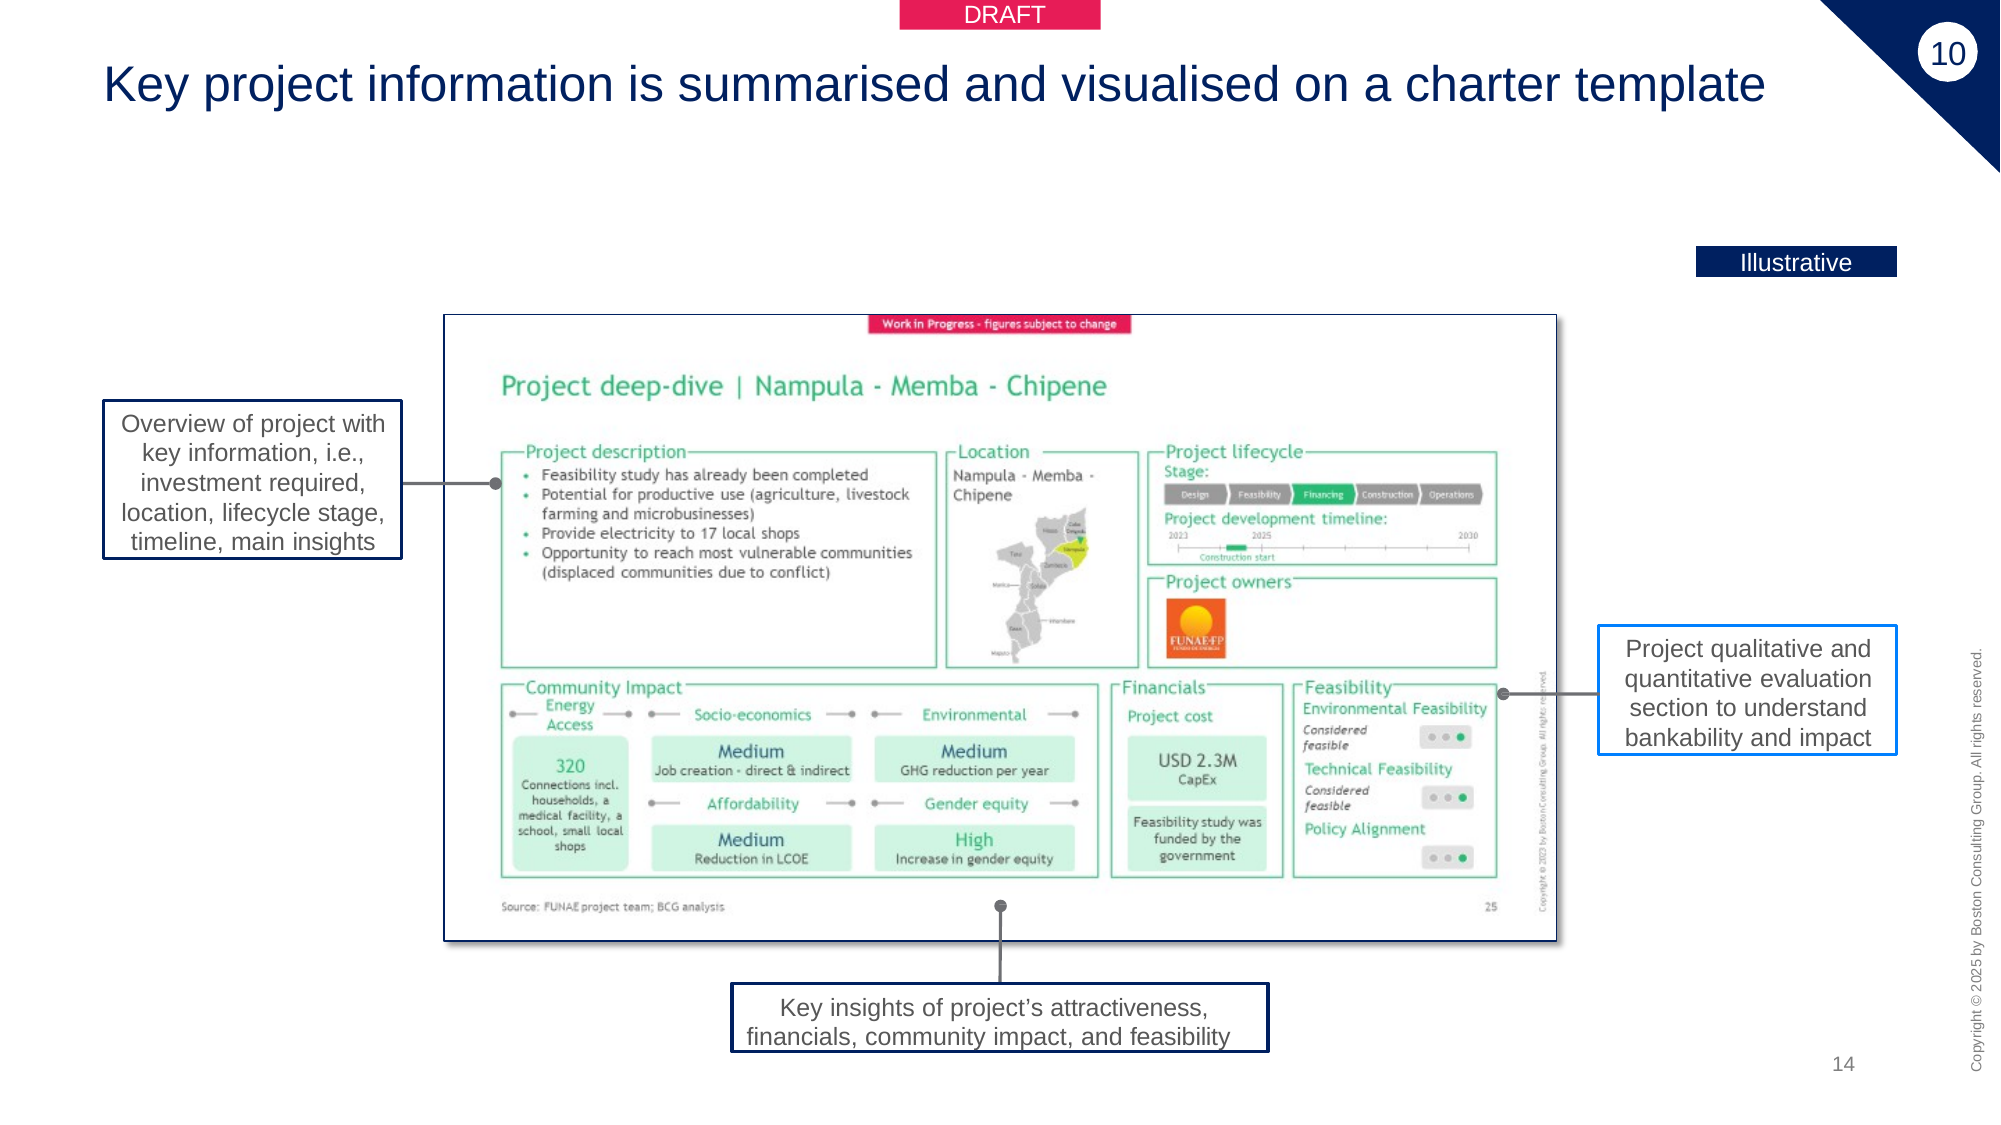

DRAFT
10
# Key project information is summarised and visualised on a charter template
Illustrative
Overview of project with key information, i.e., investment required, location, lifecycle stage, timeline, main insights
Project qualitative and quantitative evaluation section to understand bankability and impact
Key insights of project’s attractiveness, financials, community impact, and feasibility